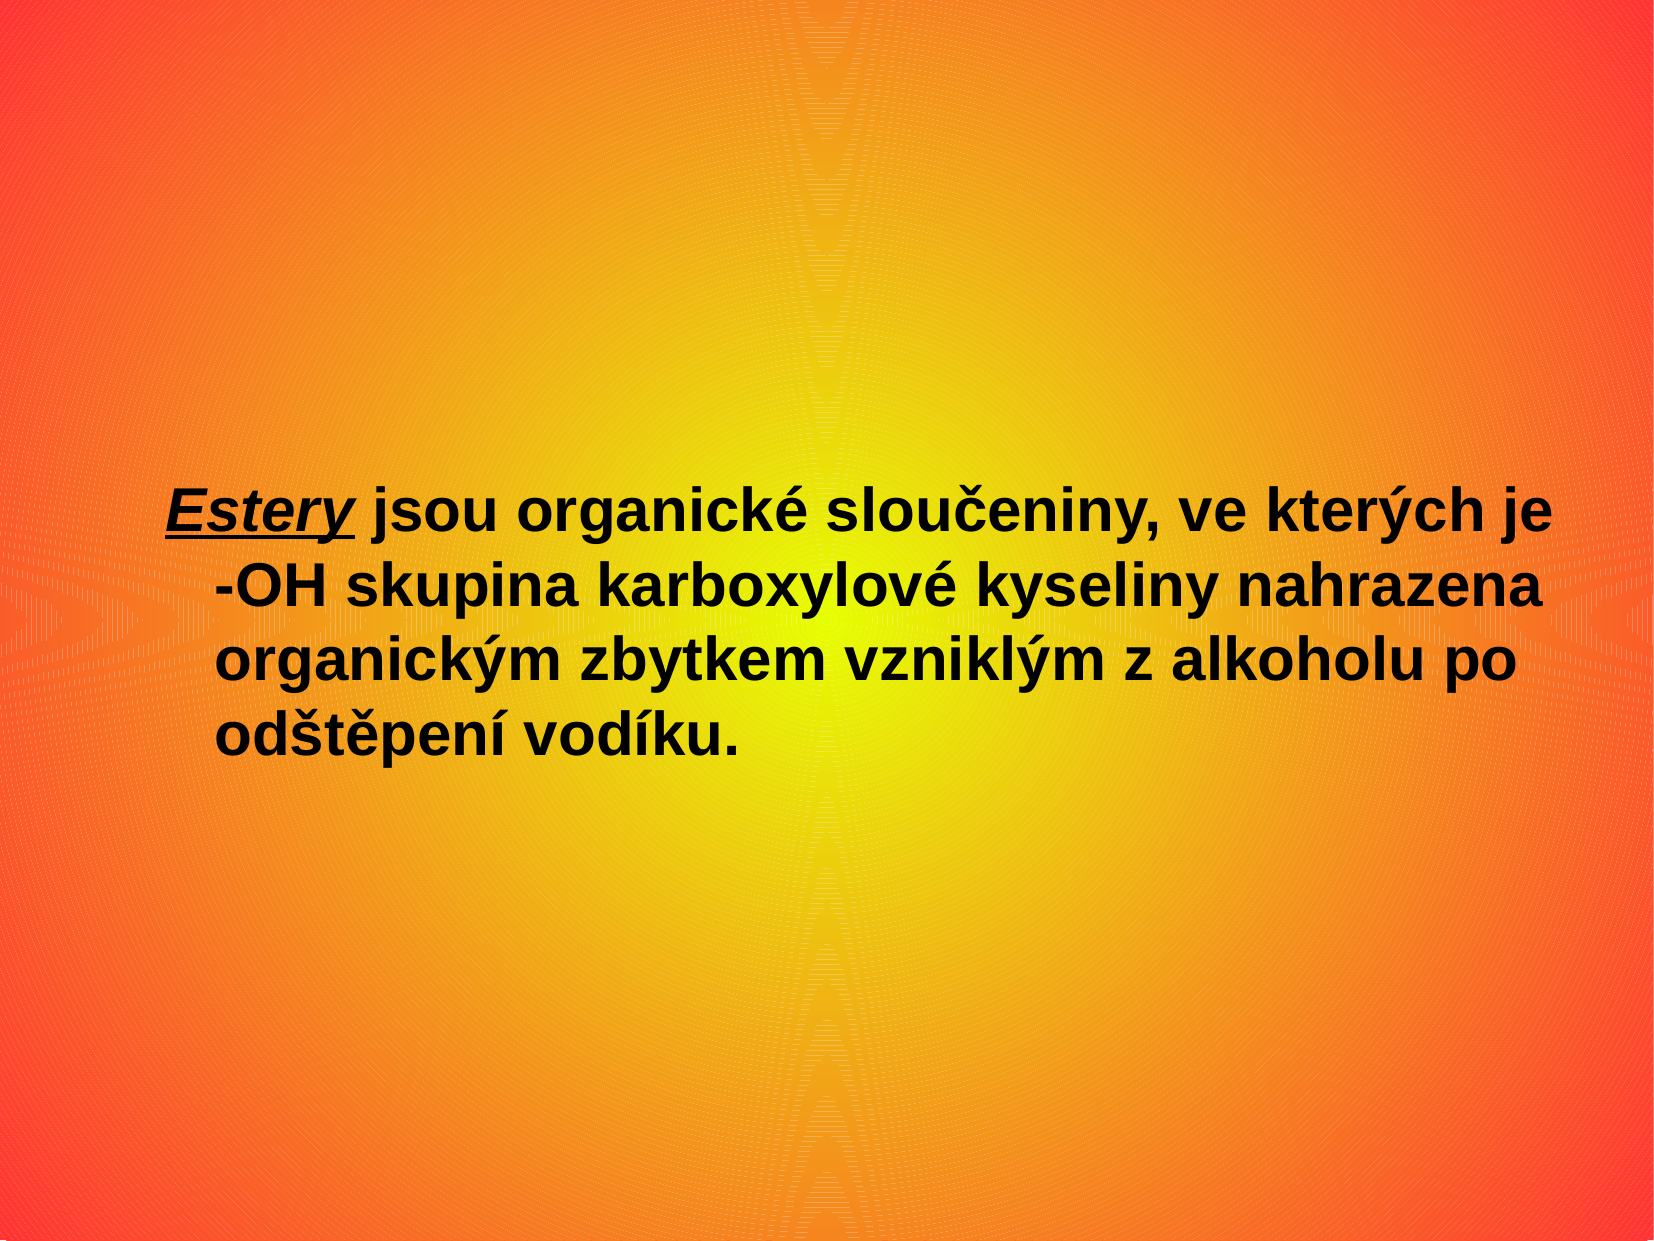

# Estery jsou organické sloučeniny, ve kterých je -OH skupina karboxylové kyseliny nahrazena organickým zbytkem vzniklým z alkoholu po odštěpení vodíku.